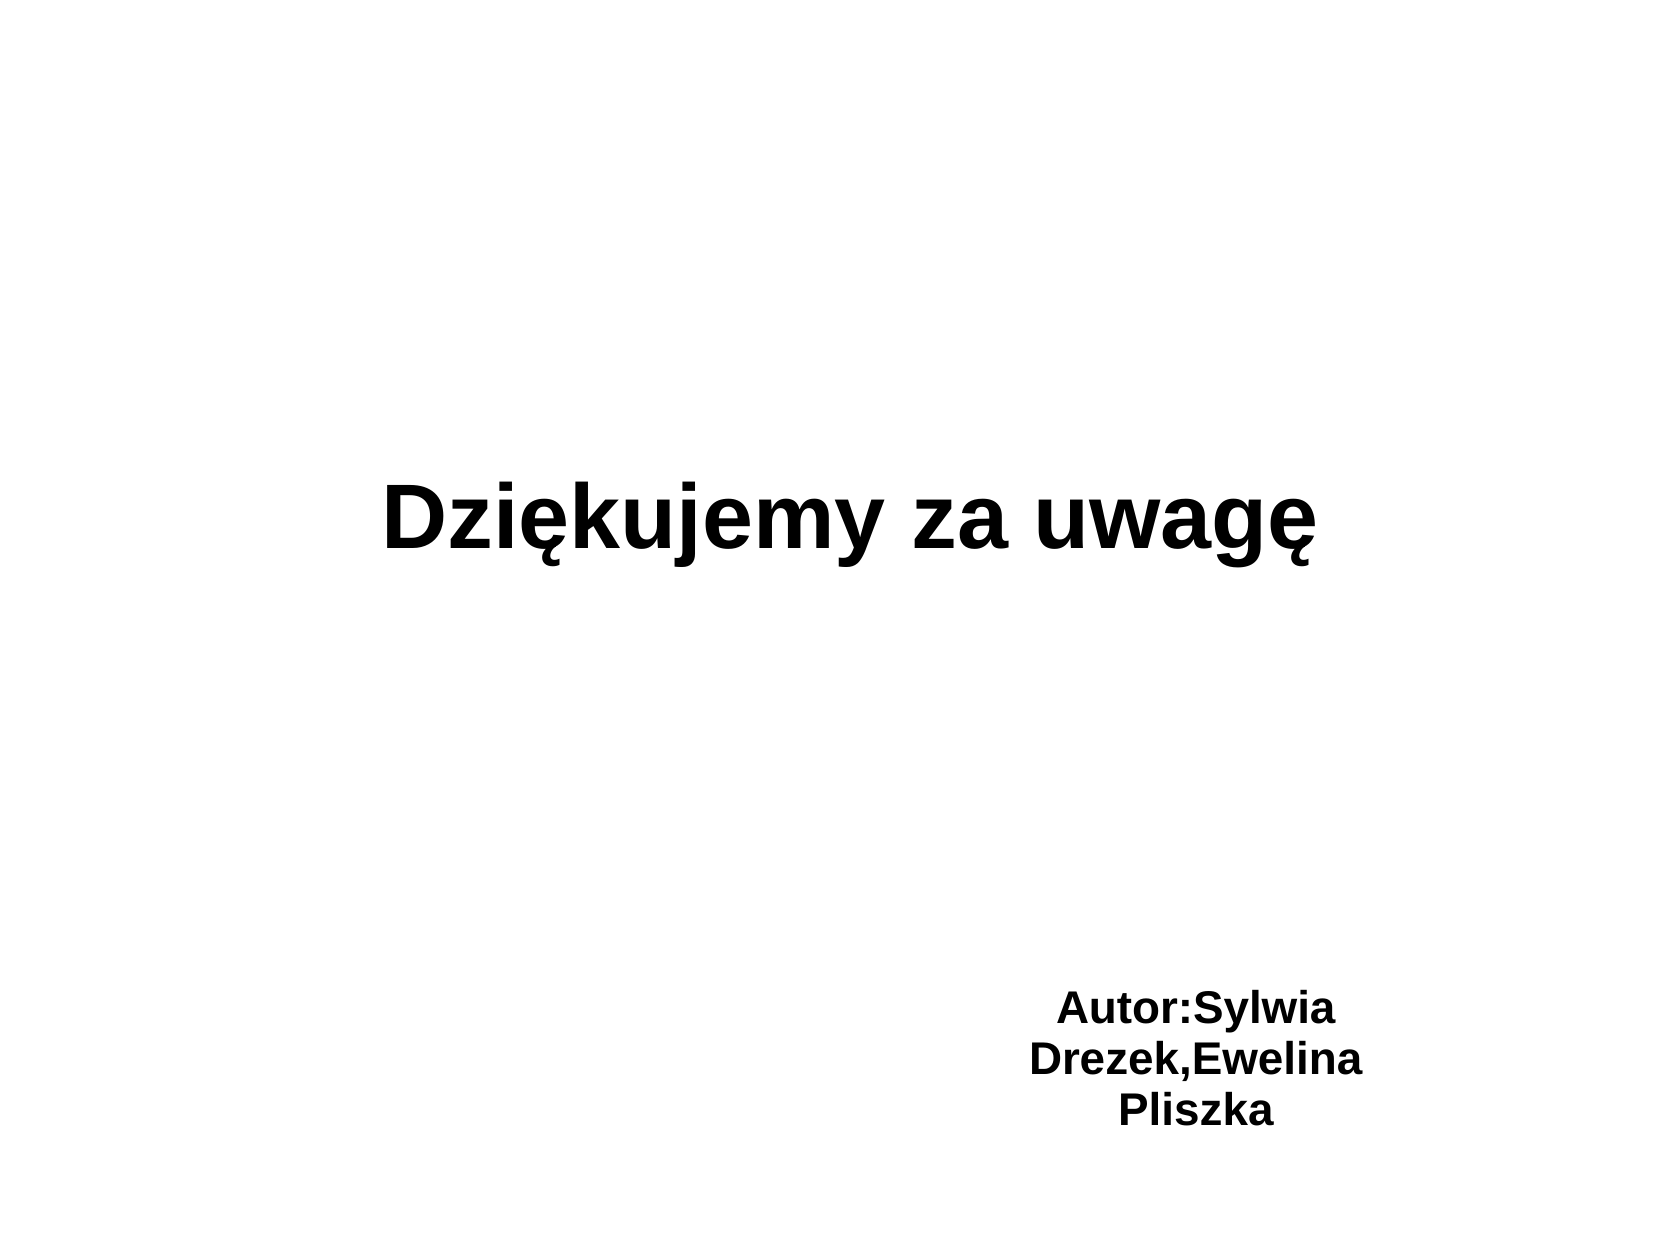

# Dziękujemy za uwagę
Autor:Sylwia Drezek,Ewelina Pliszka